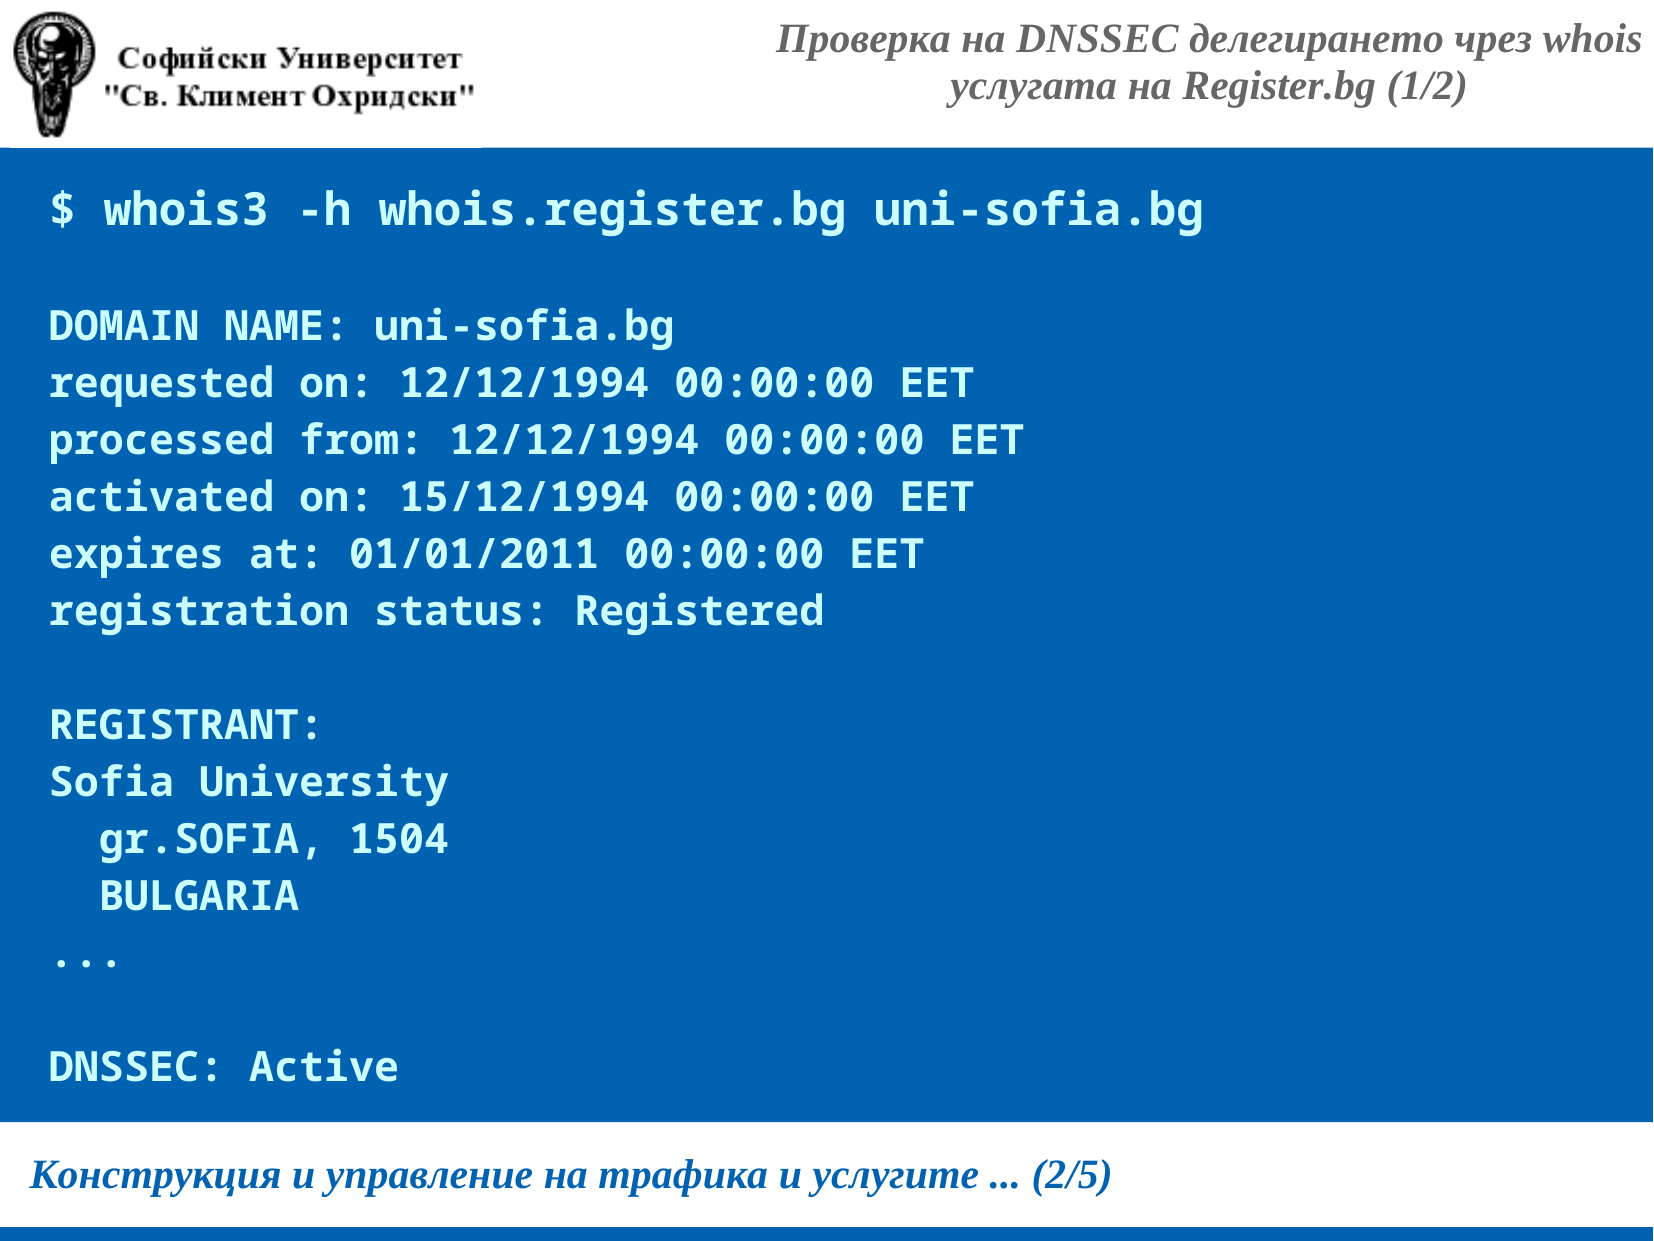

# Проверка на DNSSEC делегирането чрез whois услугата на Register.bg (1/2)
$ whois3 -h whois.register.bg uni-sofia.bg
DOMAIN NAME: uni-sofia.bg
requested on: 12/12/1994 00:00:00 EET
processed from: 12/12/1994 00:00:00 EET
activated on: 15/12/1994 00:00:00 EET
expires at: 01/01/2011 00:00:00 EET
registration status: Registered
REGISTRANT:
Sofia University
 gr.SOFIA, 1504
 BULGARIA
...
DNSSEC: Active
Конструкция и управление на трафика и услугите ... (2/5)